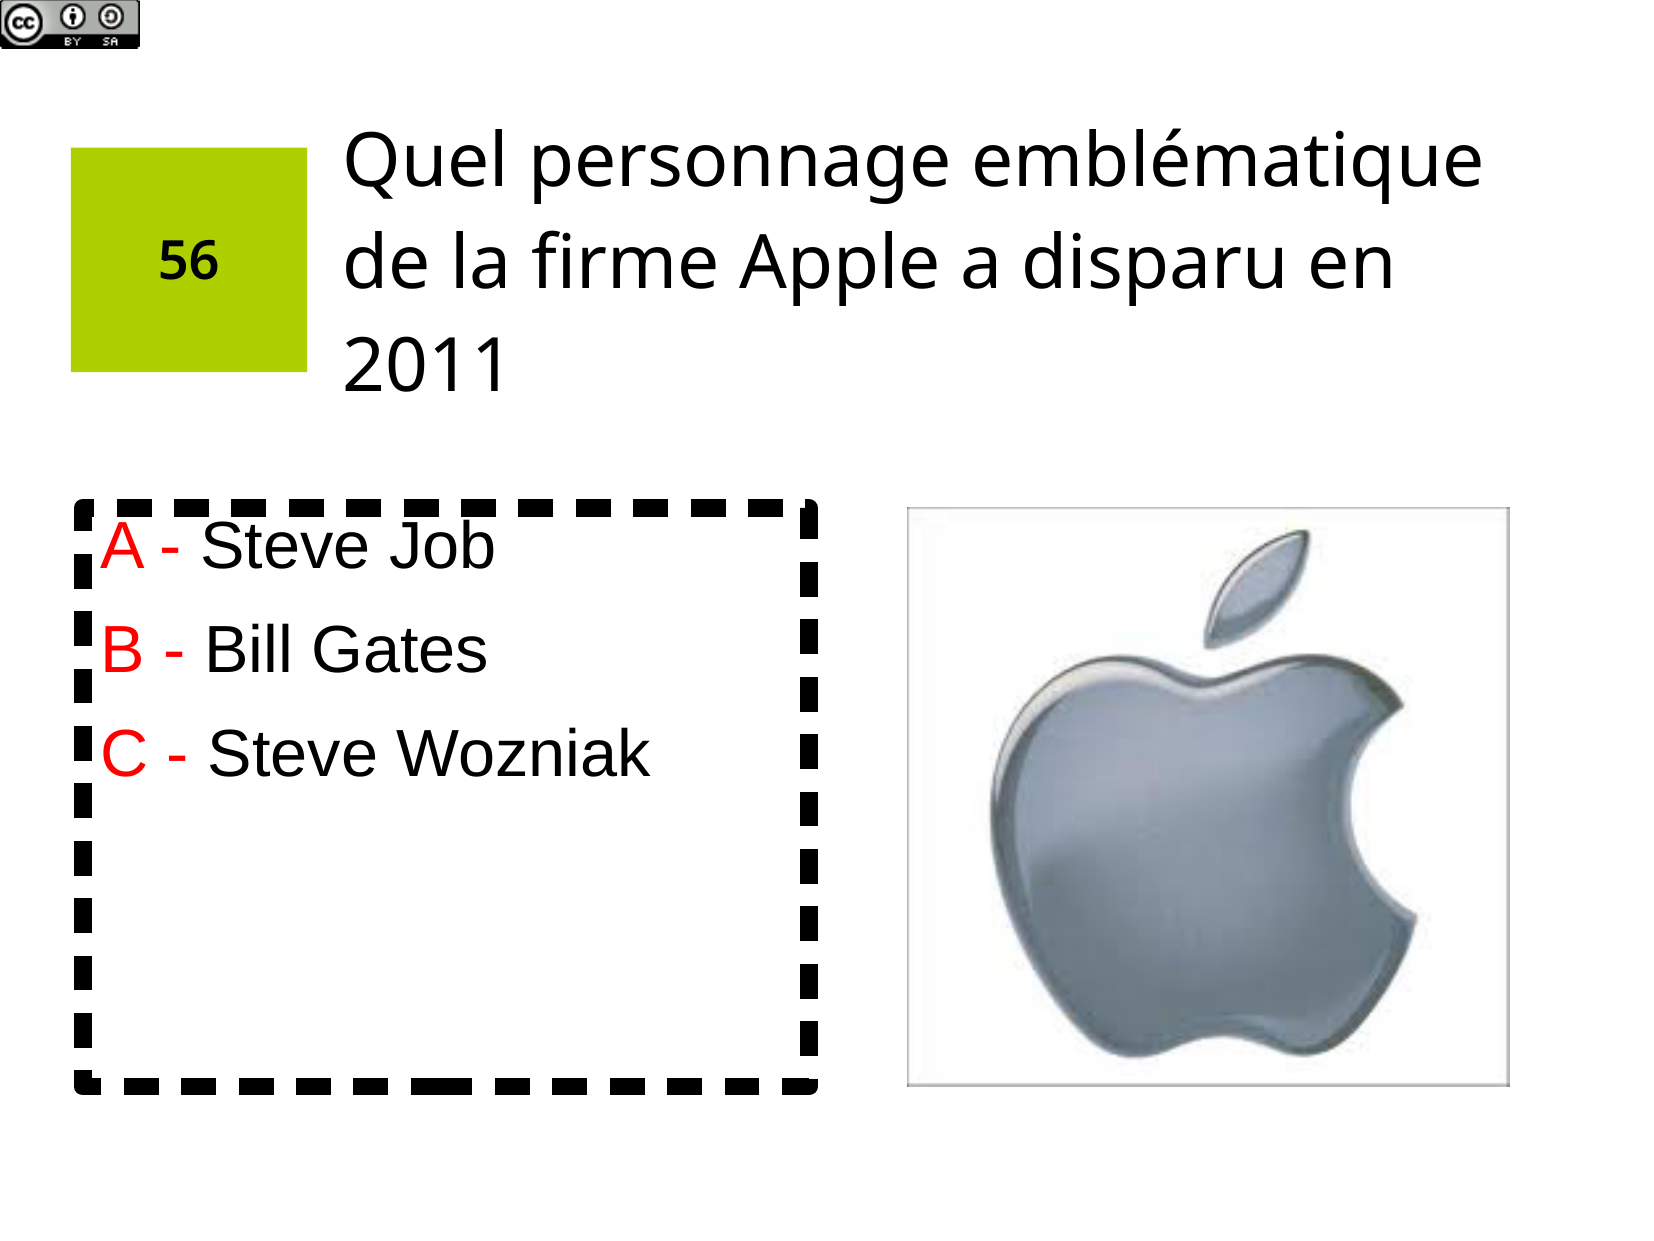

# Quel personnage emblématique de la firme Apple a disparu en 2011
56
Steve Job
Bill Gates
Steve Wozniak